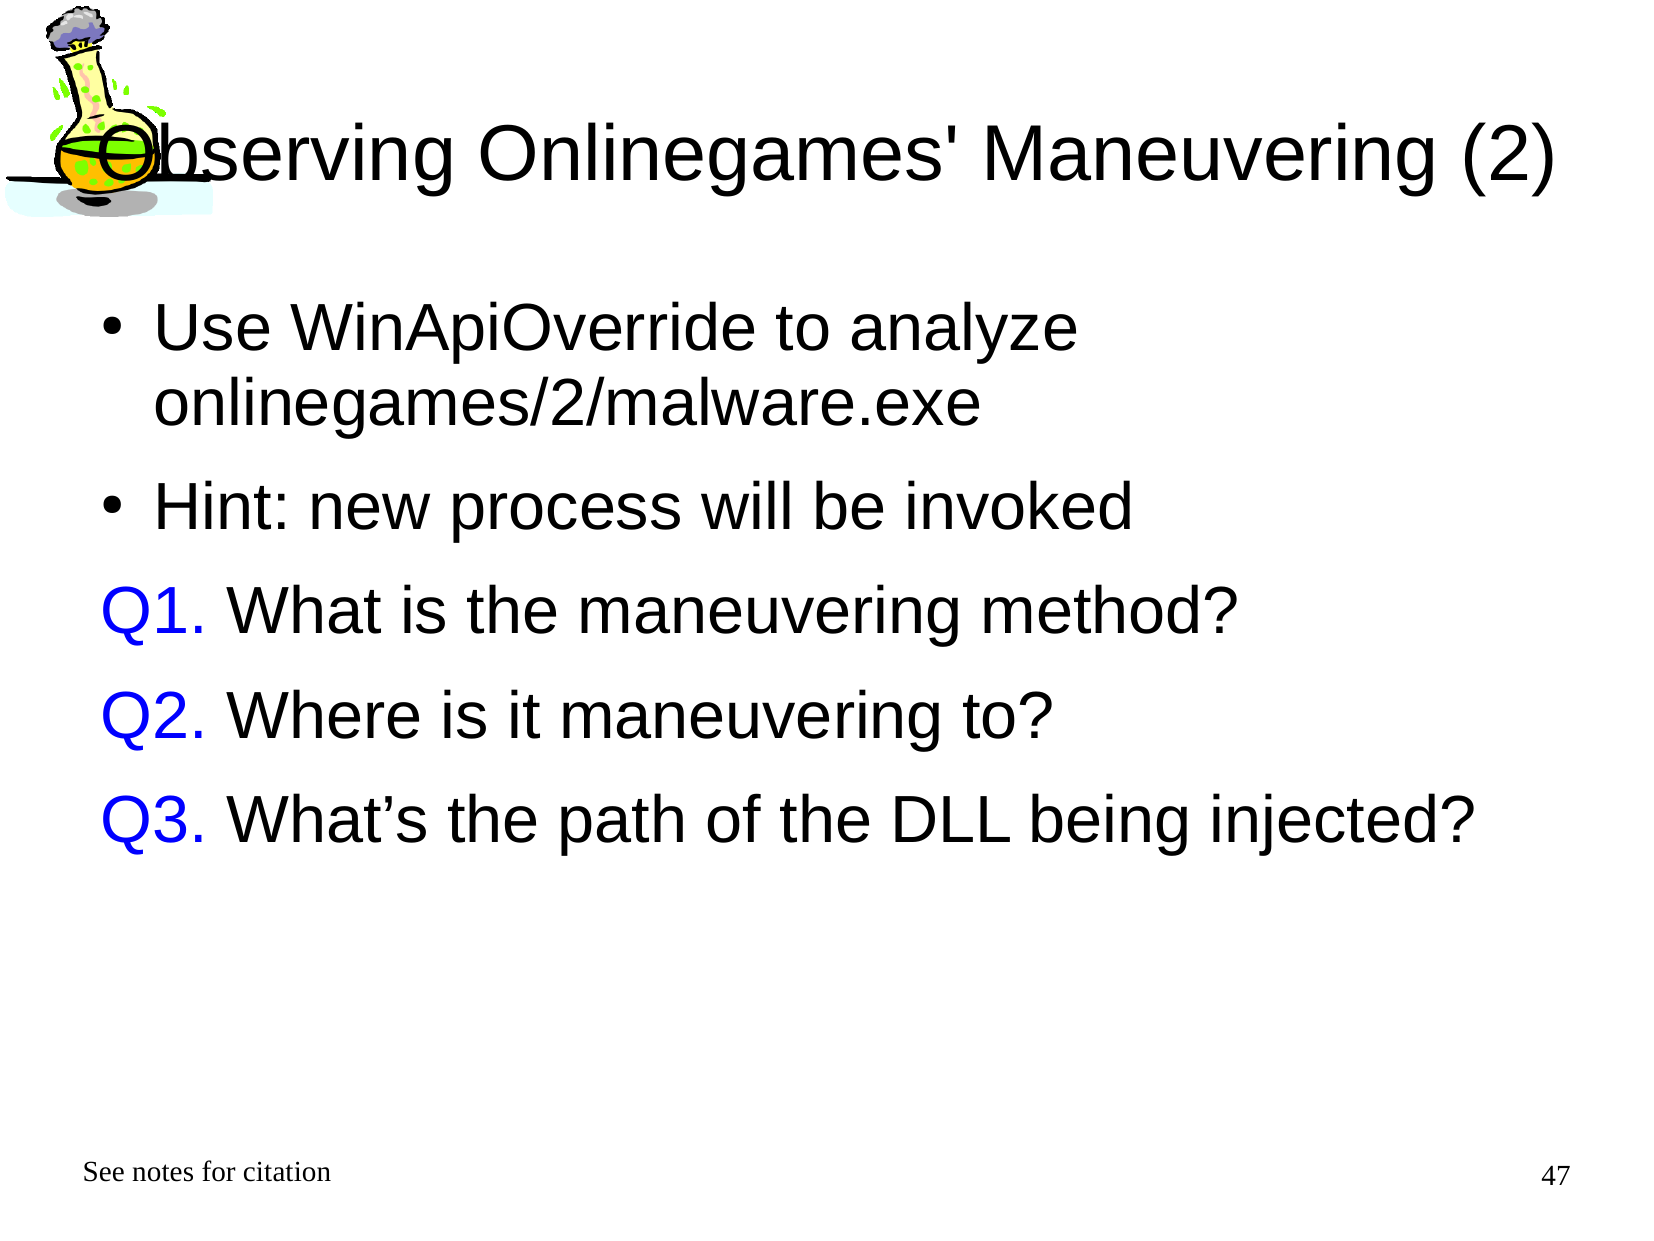

# Observing Onlinegames' Maneuvering (2)
Use WinApiOverride to analyze onlinegames/2/malware.exe
Hint: new process will be invoked
 What is the maneuvering method?
 Where is it maneuvering to?
 What’s the path of the DLL being injected?
See notes for citation
47